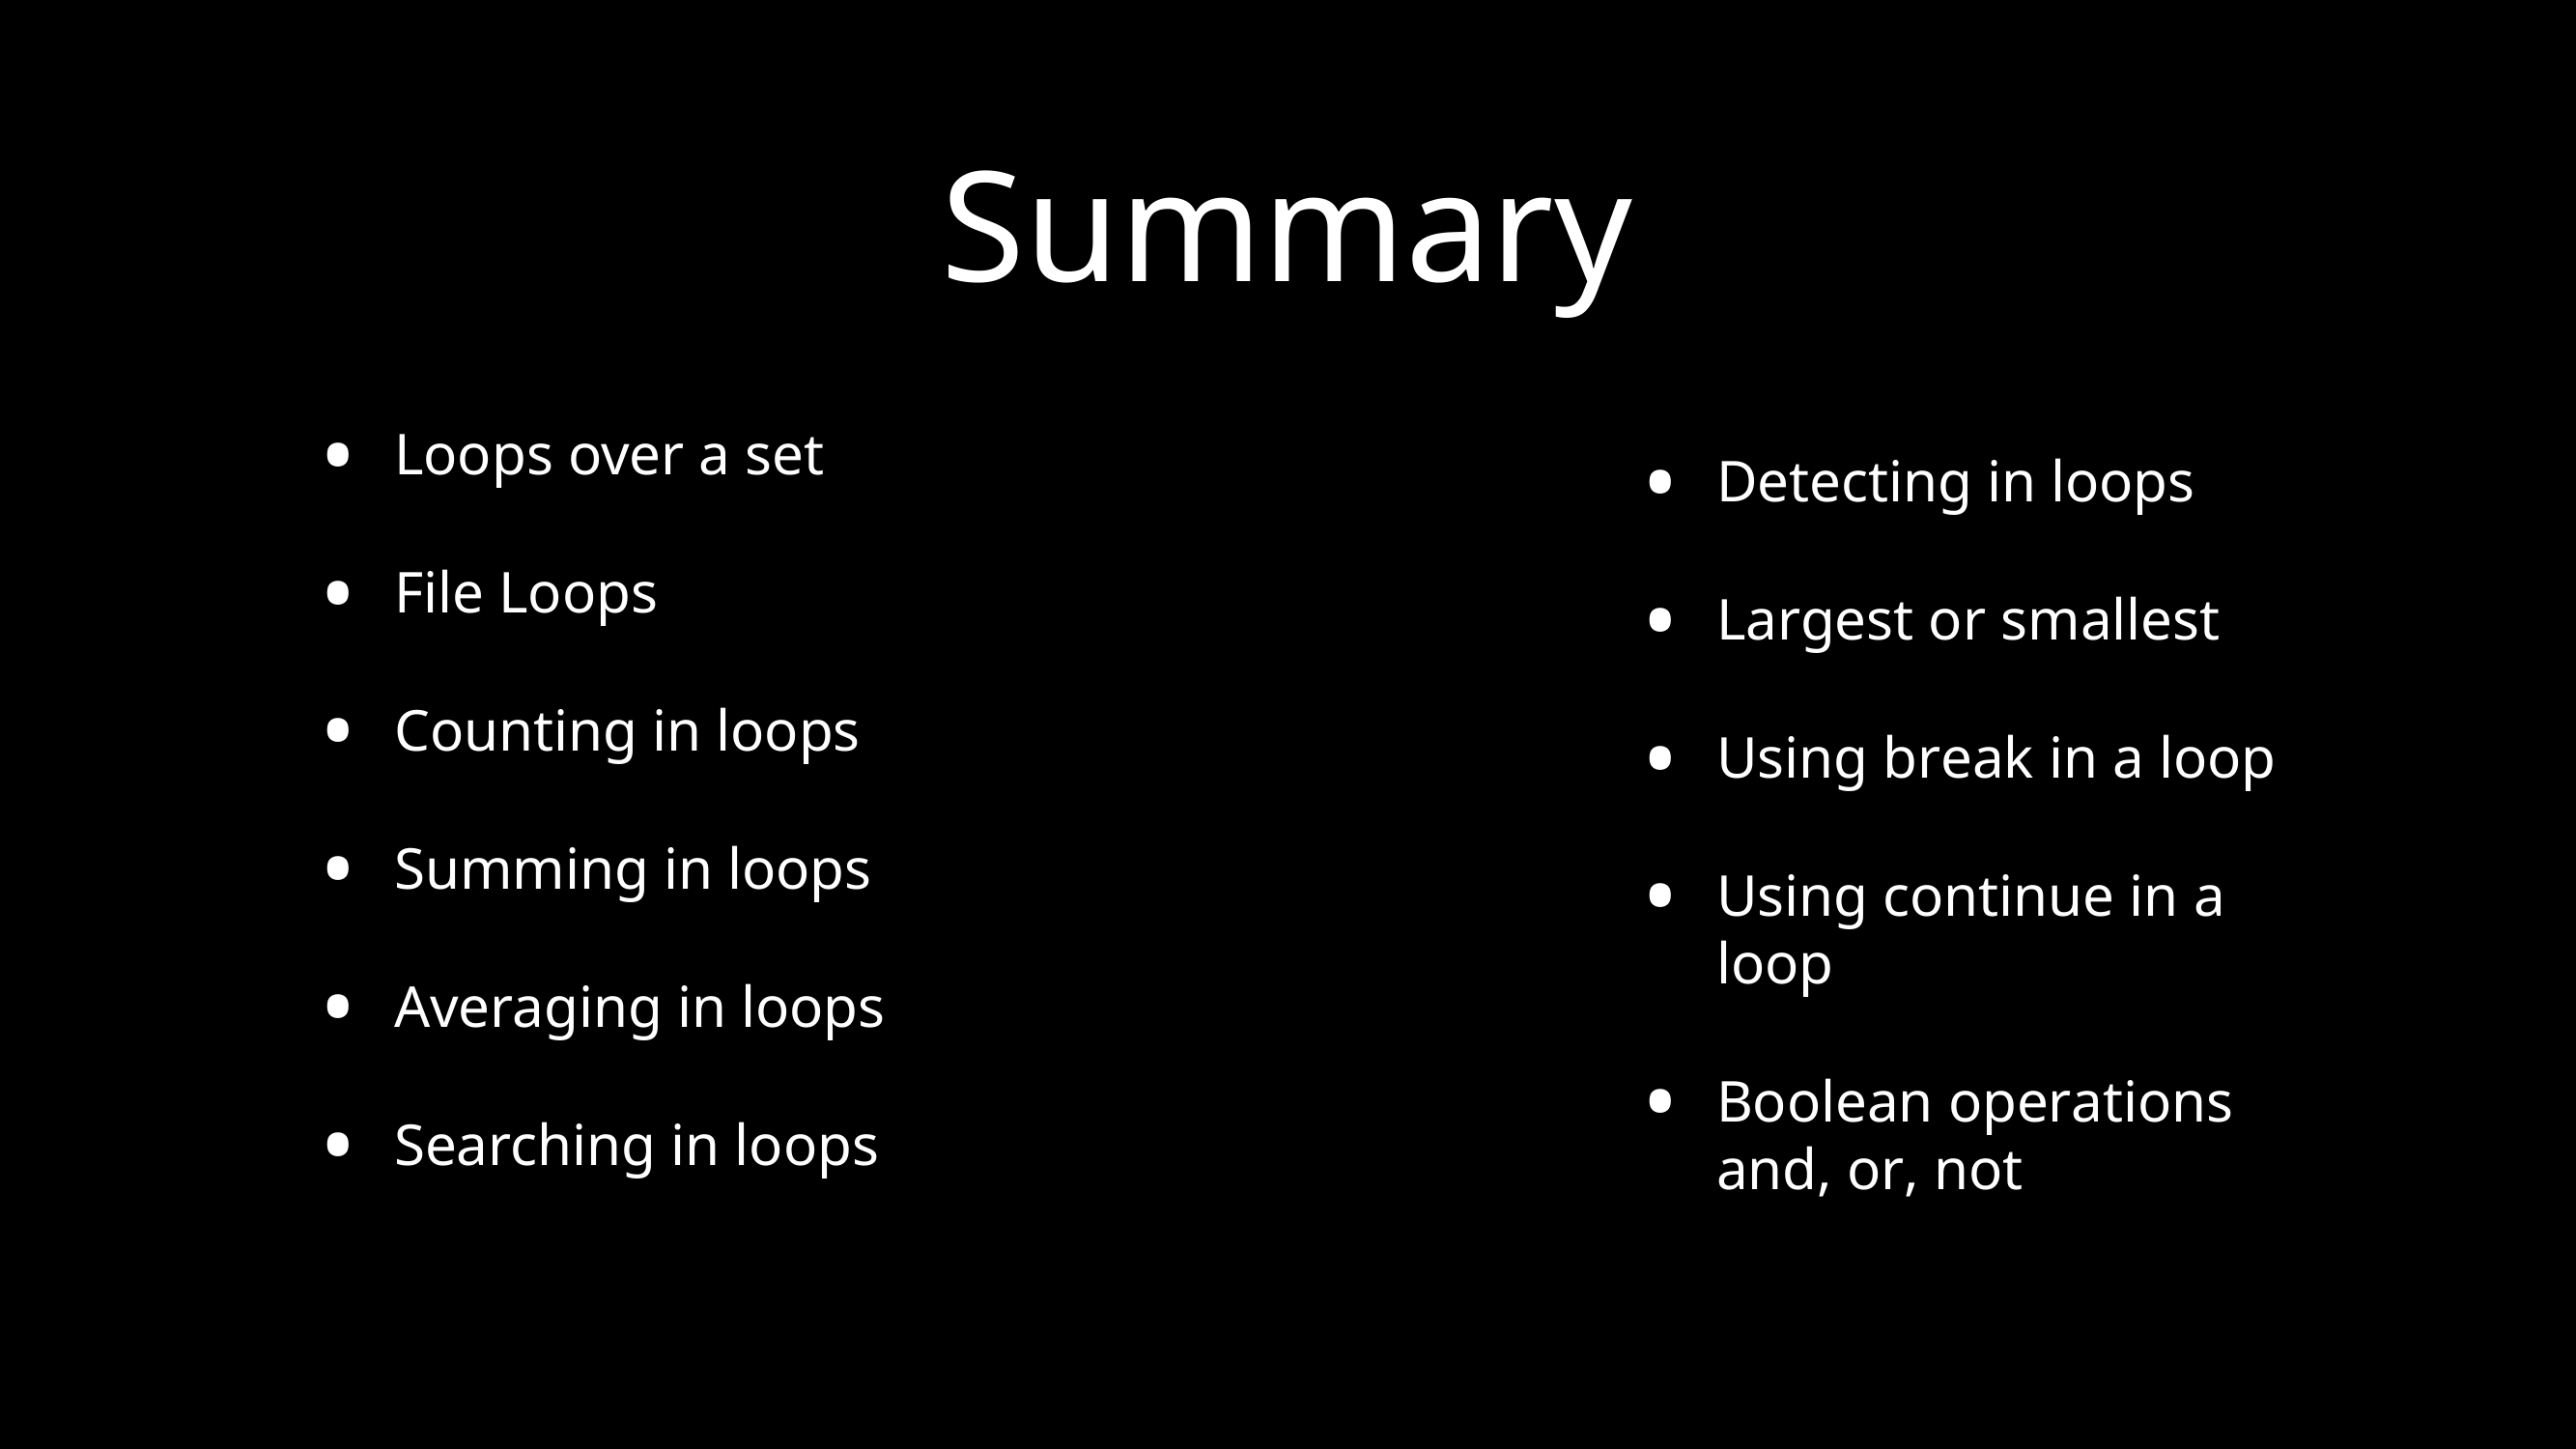

# Summary
Detecting in loops
Largest or smallest
Using break in a loop
Using continue in a loop
Boolean operations and, or, not
Loops over a set
File Loops
Counting in loops
Summing in loops
Averaging in loops
Searching in loops